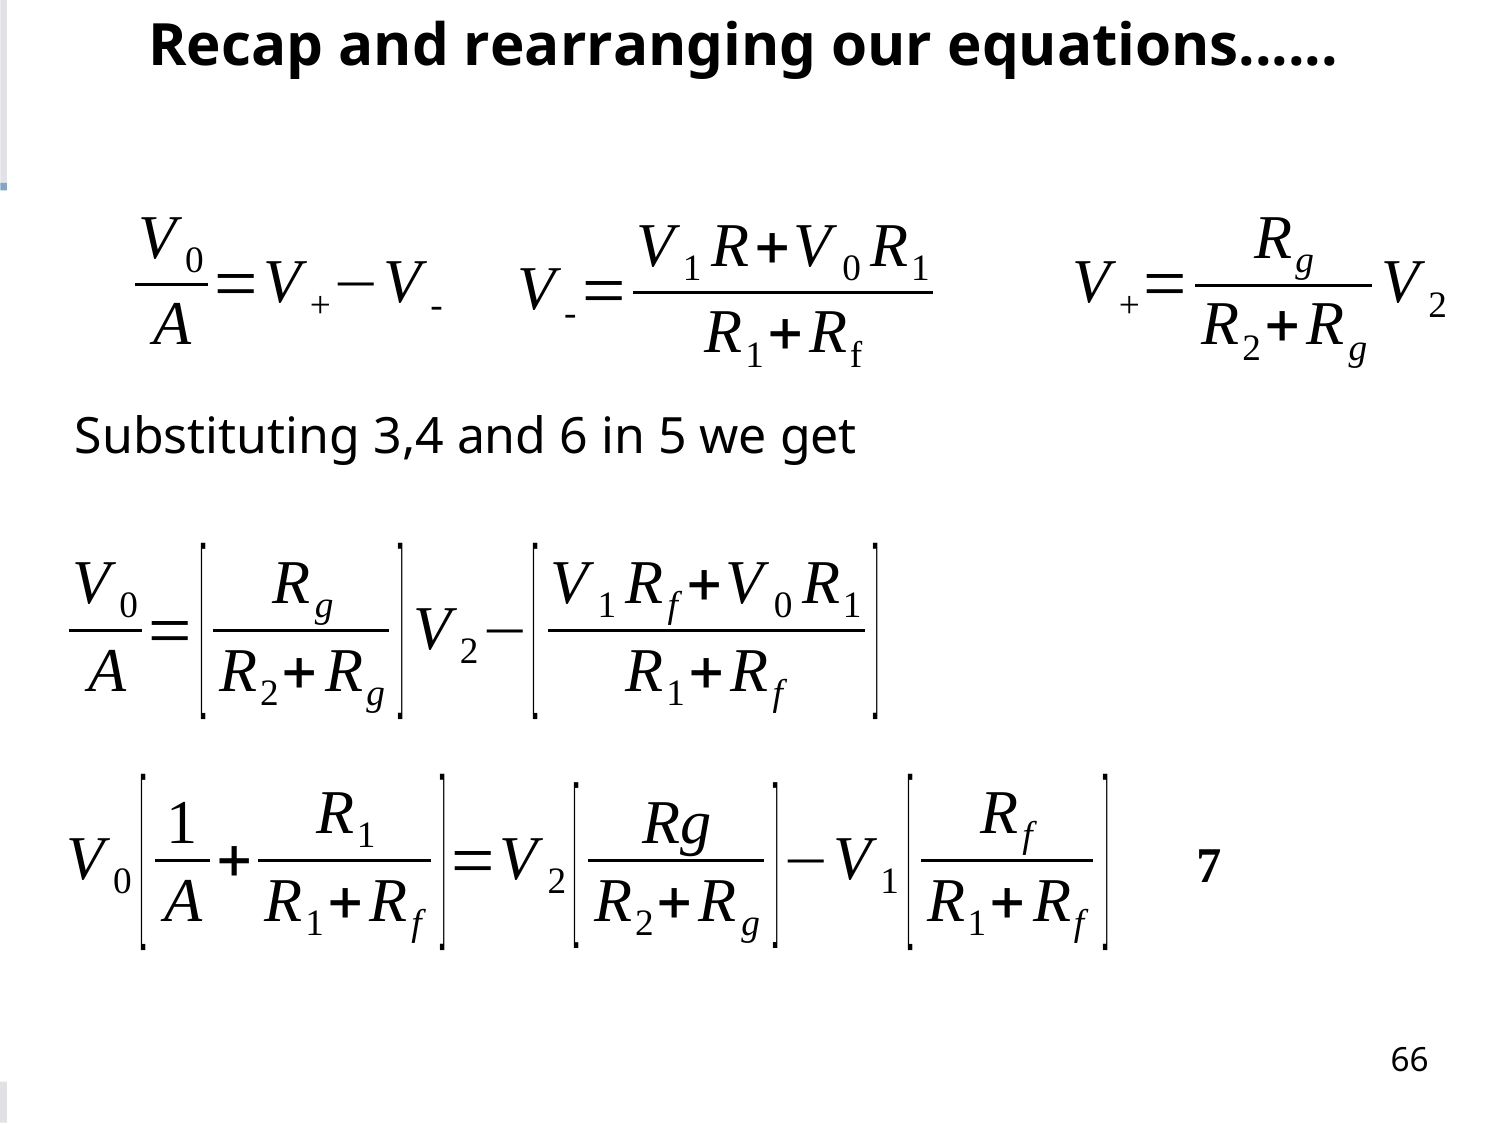

Recap and rearranging our equations......
Substituting 3,4 and 6 in 5 we get
7